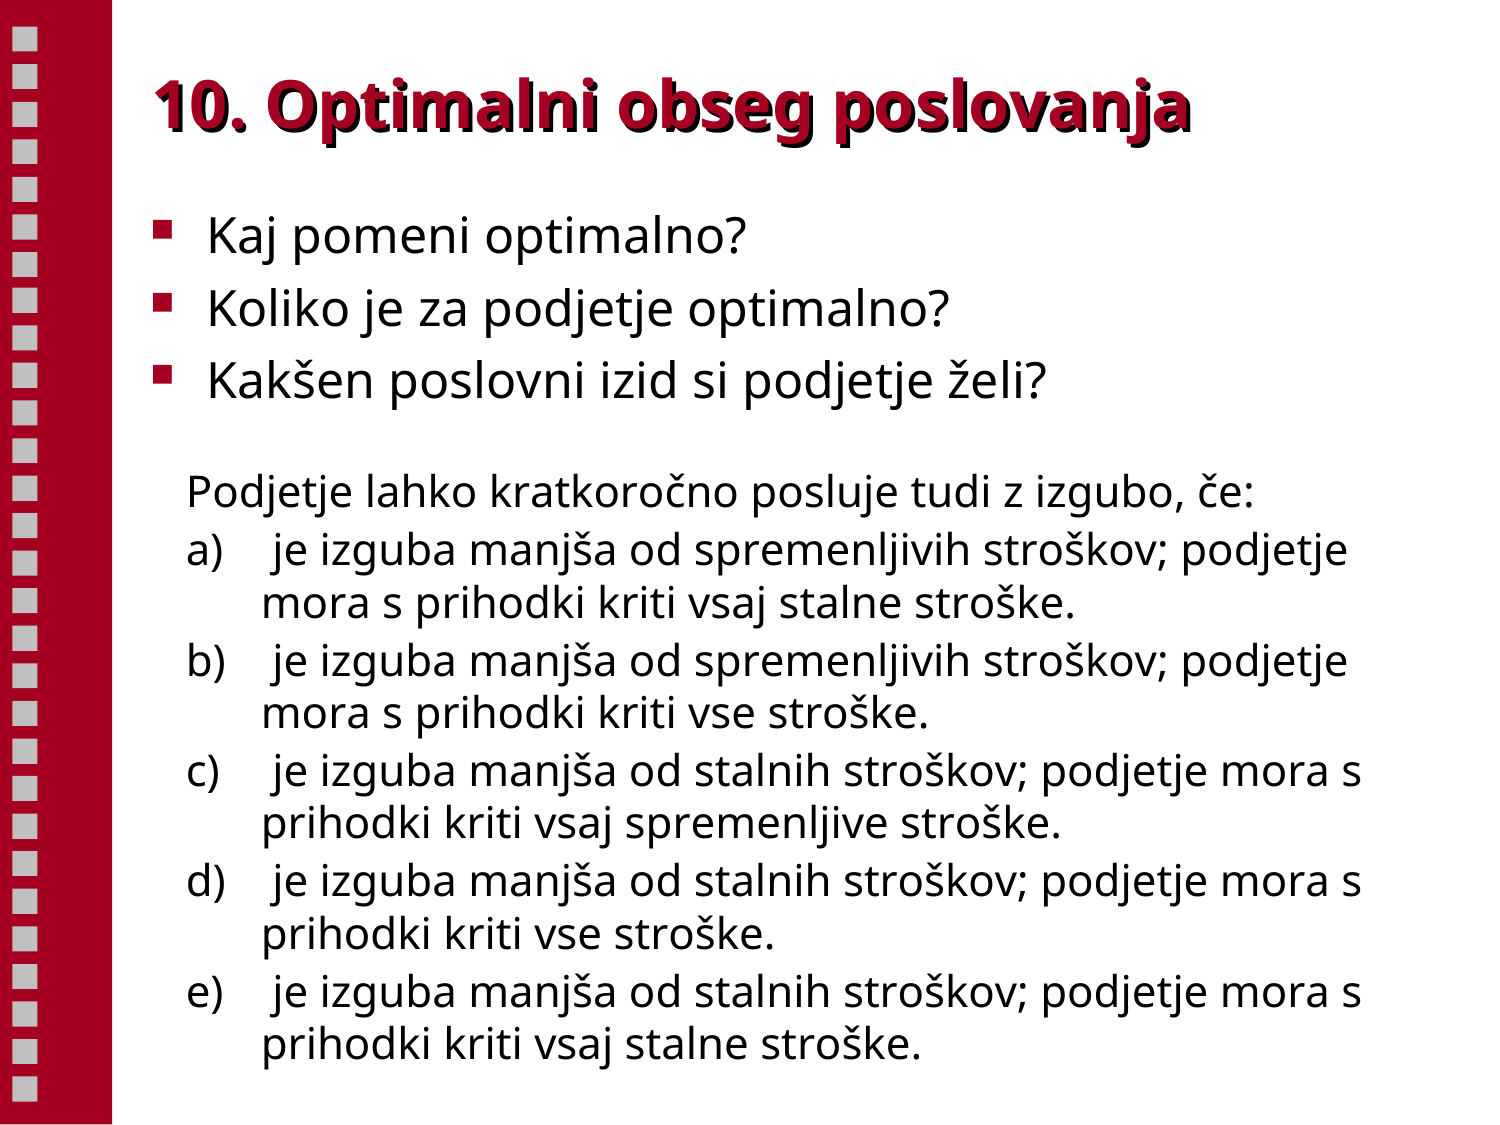

# 10. Optimalni obseg poslovanja
Kaj pomeni optimalno?
Koliko je za podjetje optimalno?
Kakšen poslovni izid si podjetje želi?
Podjetje lahko kratkoročno posluje tudi z izgubo, če:
 je izguba manjša od spremenljivih stroškov; podjetje mora s prihodki kriti vsaj stalne stroške.
 je izguba manjša od spremenljivih stroškov; podjetje mora s prihodki kriti vse stroške.
 je izguba manjša od stalnih stroškov; podjetje mora s prihodki kriti vsaj spremenljive stroške.
 je izguba manjša od stalnih stroškov; podjetje mora s prihodki kriti vse stroške.
 je izguba manjša od stalnih stroškov; podjetje mora s prihodki kriti vsaj stalne stroške.